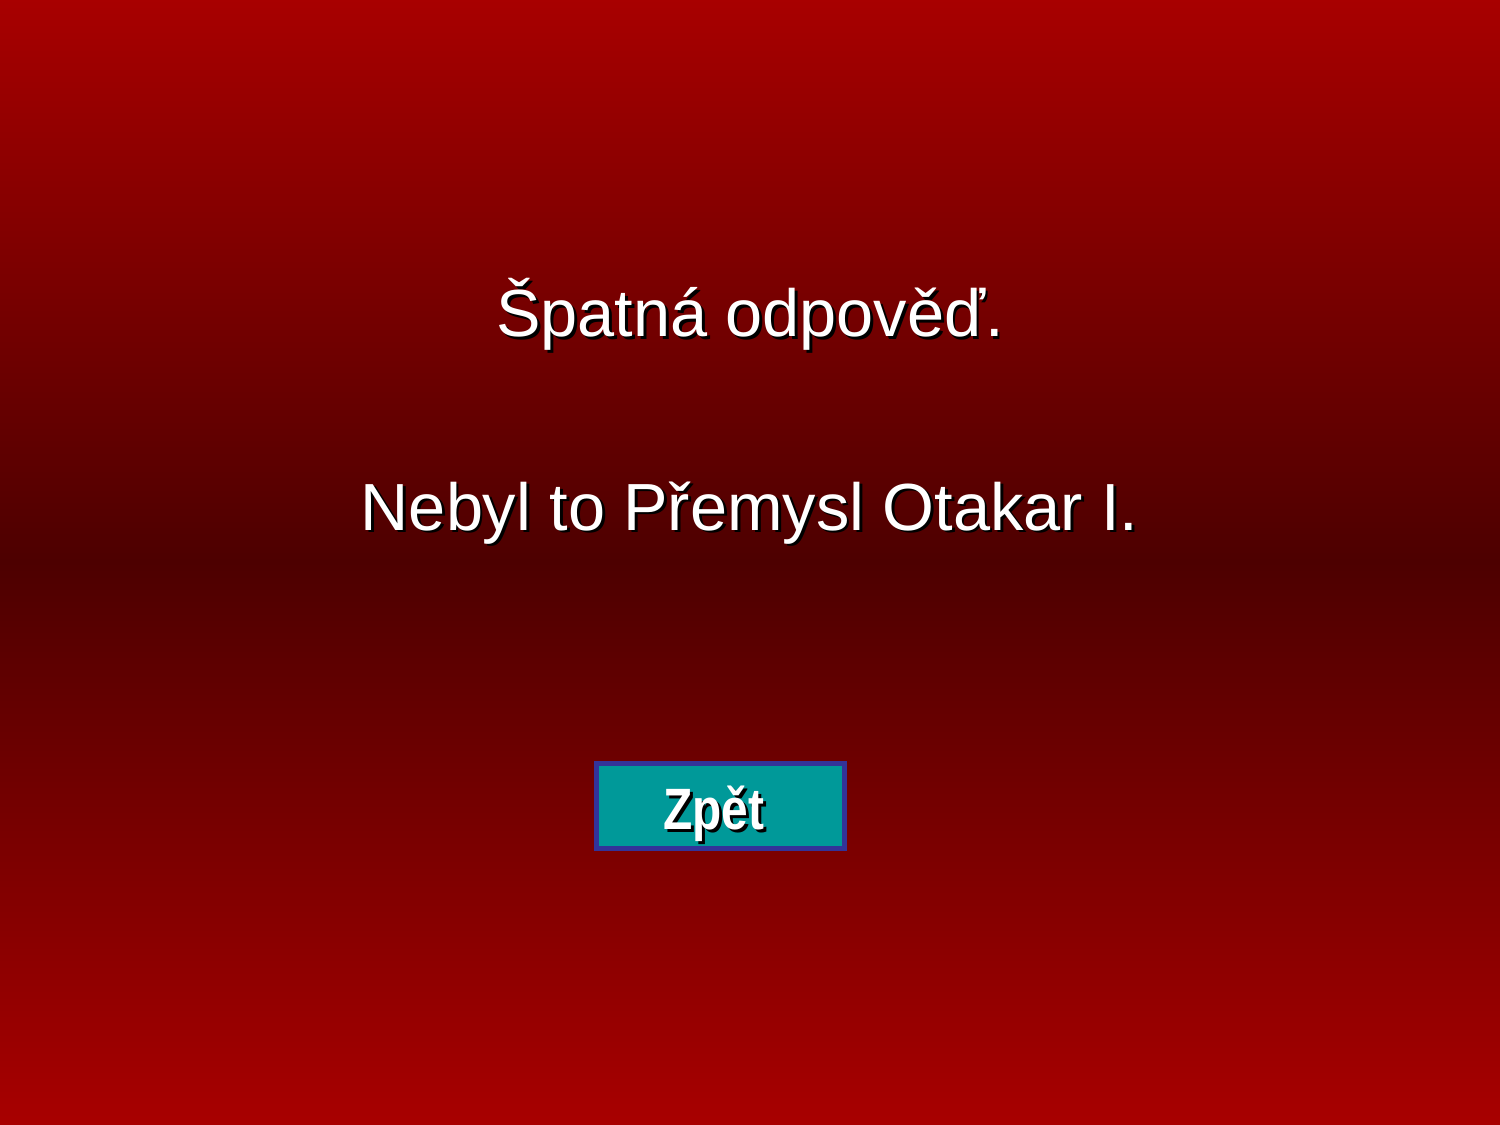

#
Špatná odpověď.
Nebyl to Přemysl Otakar I.
Zpět